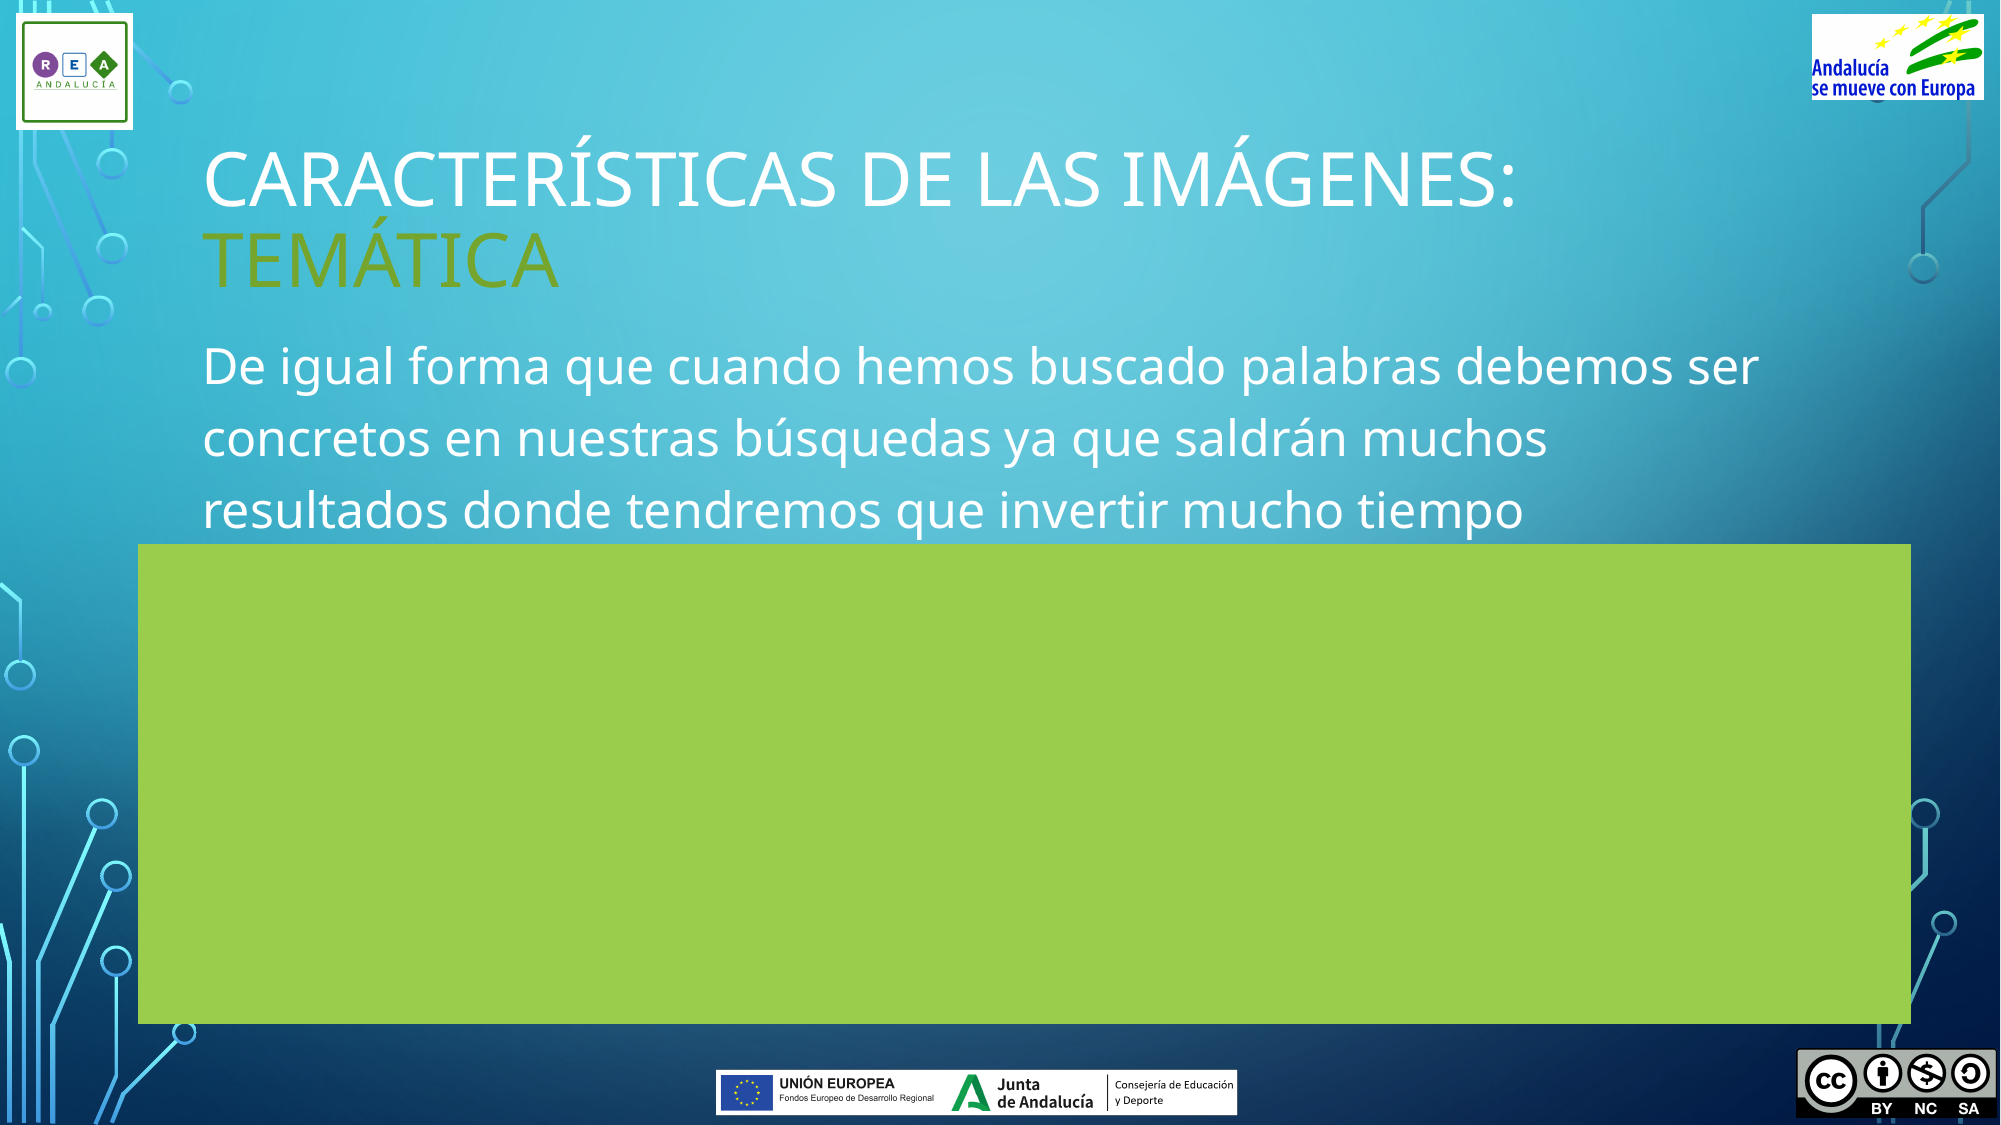

# Características de las imágenes: TEMÁTICA
De igual forma que cuando hemos buscado palabras debemos ser concretos en nuestras búsquedas ya que saldrán muchos resultados donde tendremos que invertir mucho tiempo seleccionando.
| |
| --- |
| |
 vivienda
 casa